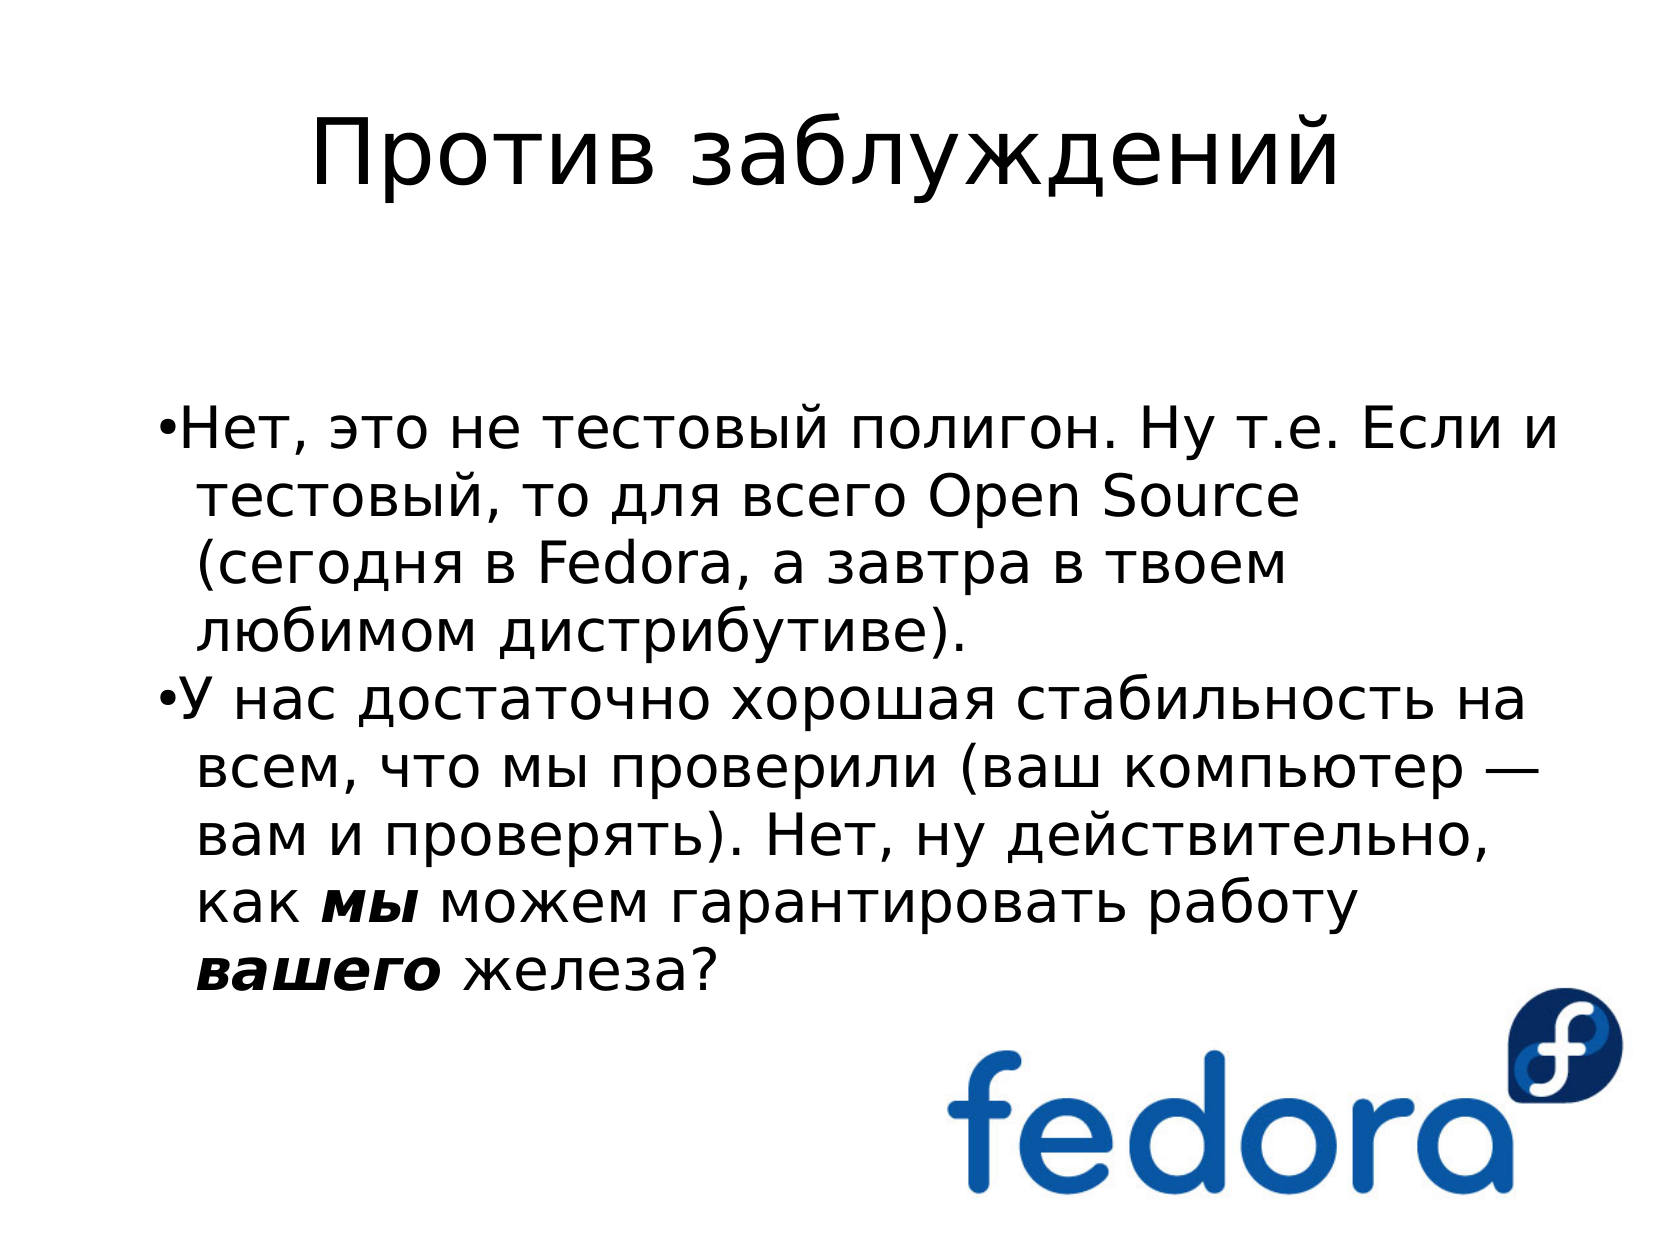

# Против заблуждений
Нет, это не тестовый полигон. Ну т.е. Если и тестовый, то для всего Open Source (сегодня в Fedora, а завтра в твоем любимом дистрибутиве).
У нас достаточно хорошая стабильность на всем, что мы проверили (ваш компьютер — вам и проверять). Нет, ну действительно, как мы можем гарантировать работу вашего железа?